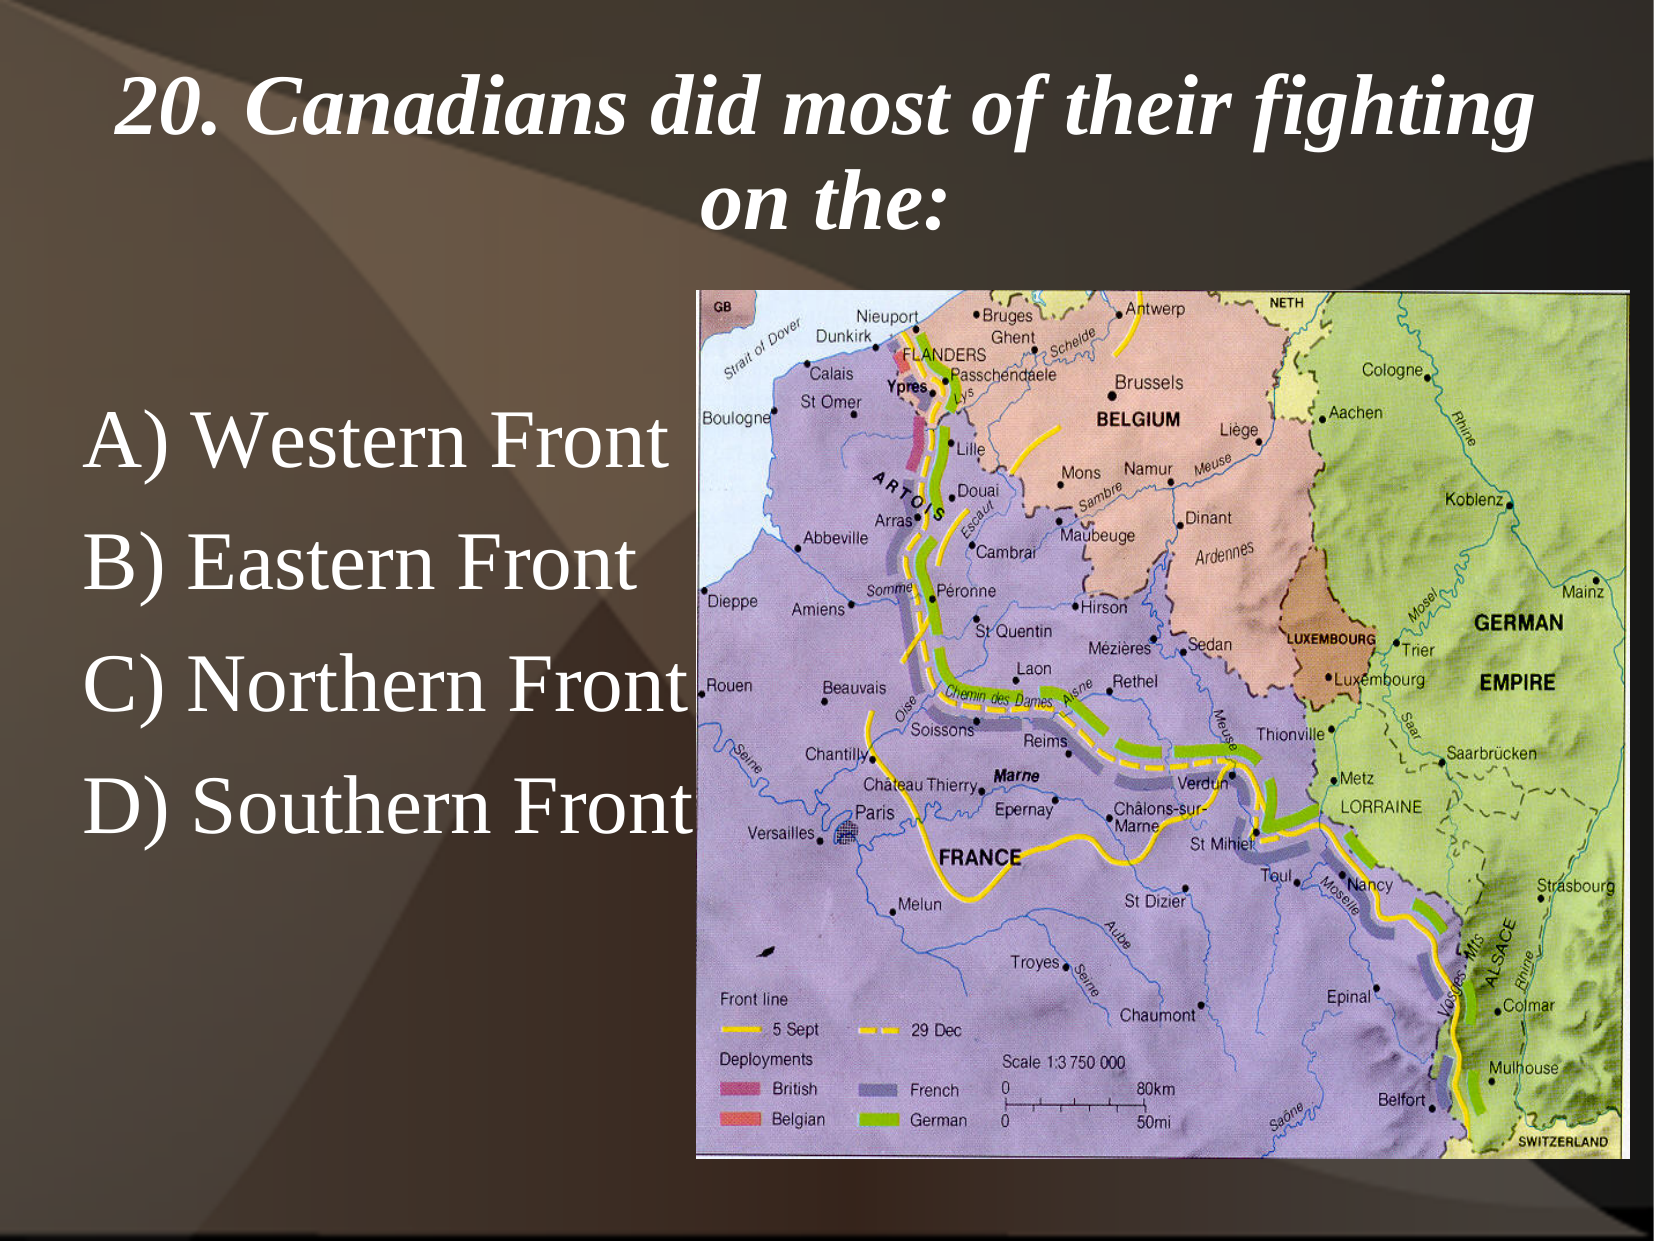

# 20. Canadians did most of their fighting on the:
A) Western Front
B) Eastern Front
C) Northern Front
D) Southern Front